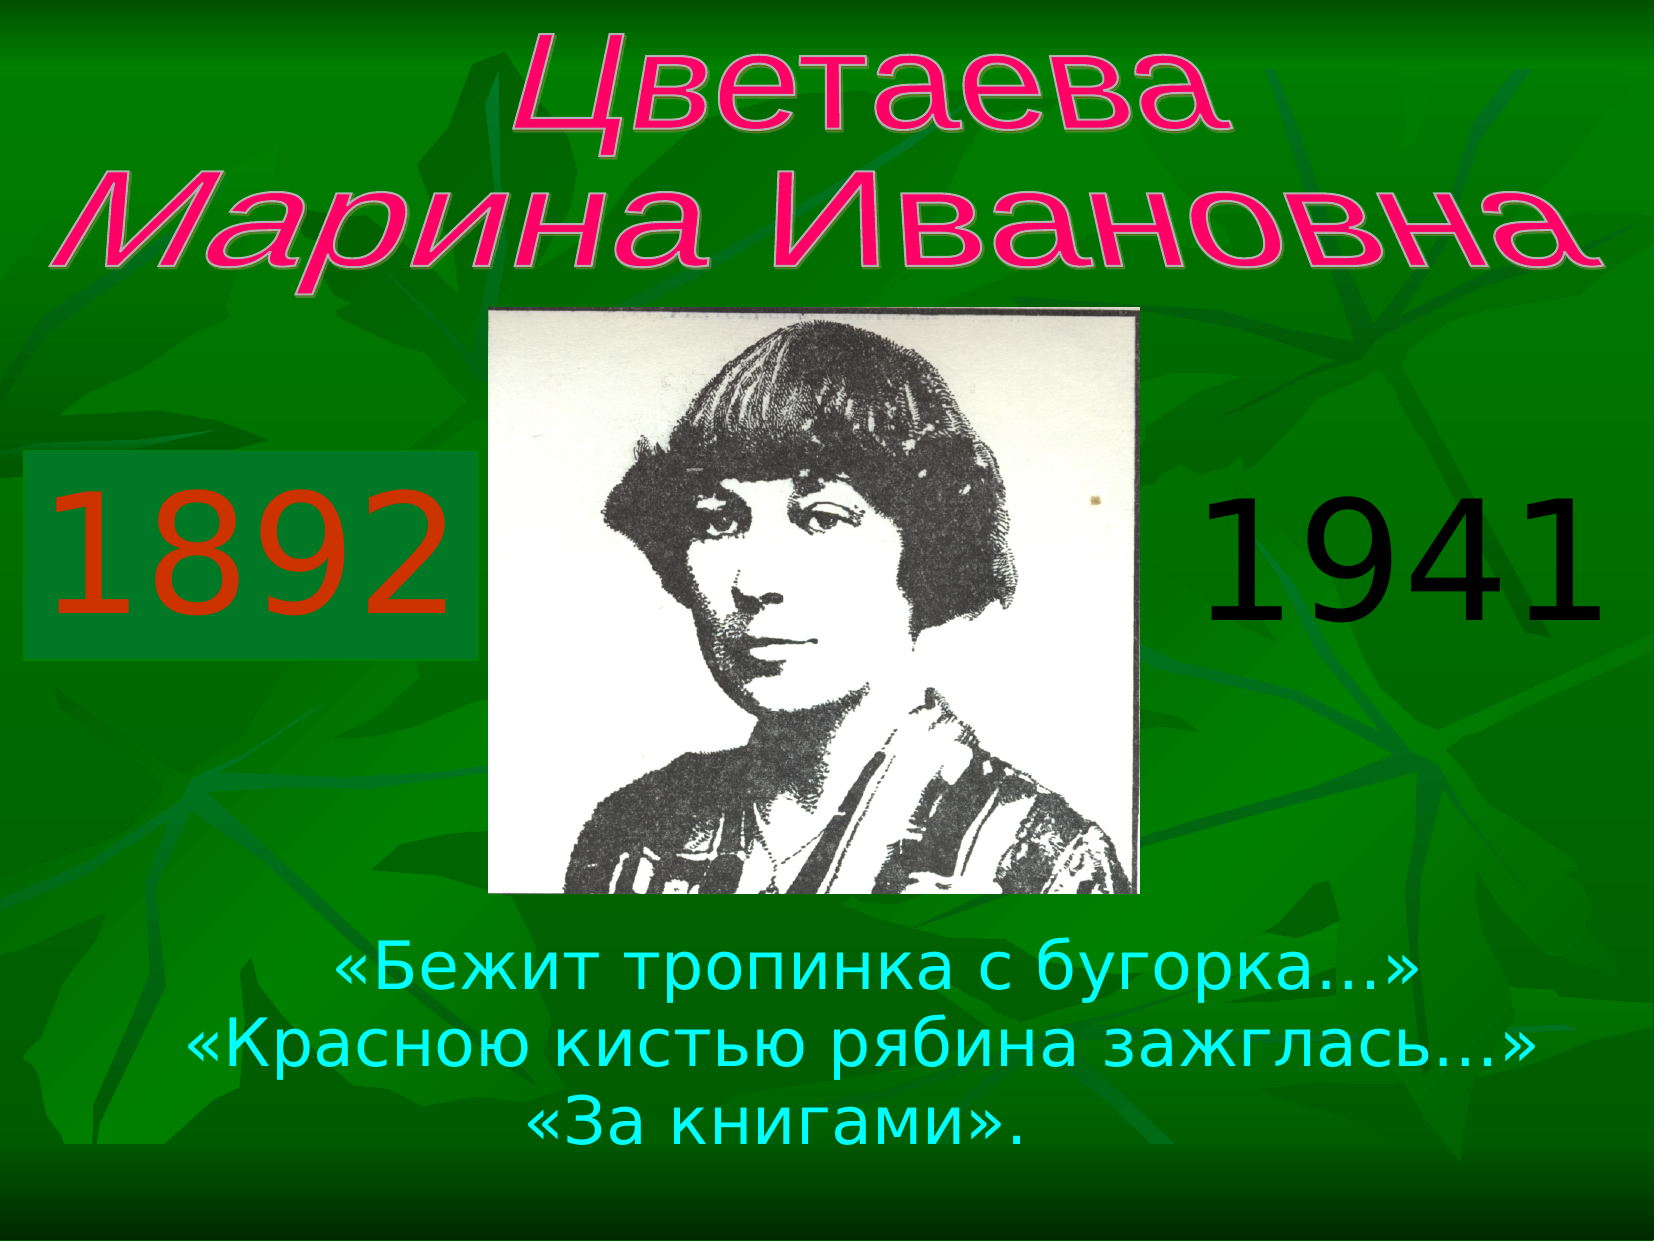

Цветаева
Марина Ивановна
1892
1941
 «Бежит тропинка с бугорка…»
«Красною кистью рябина зажглась…»
 «За книгами».